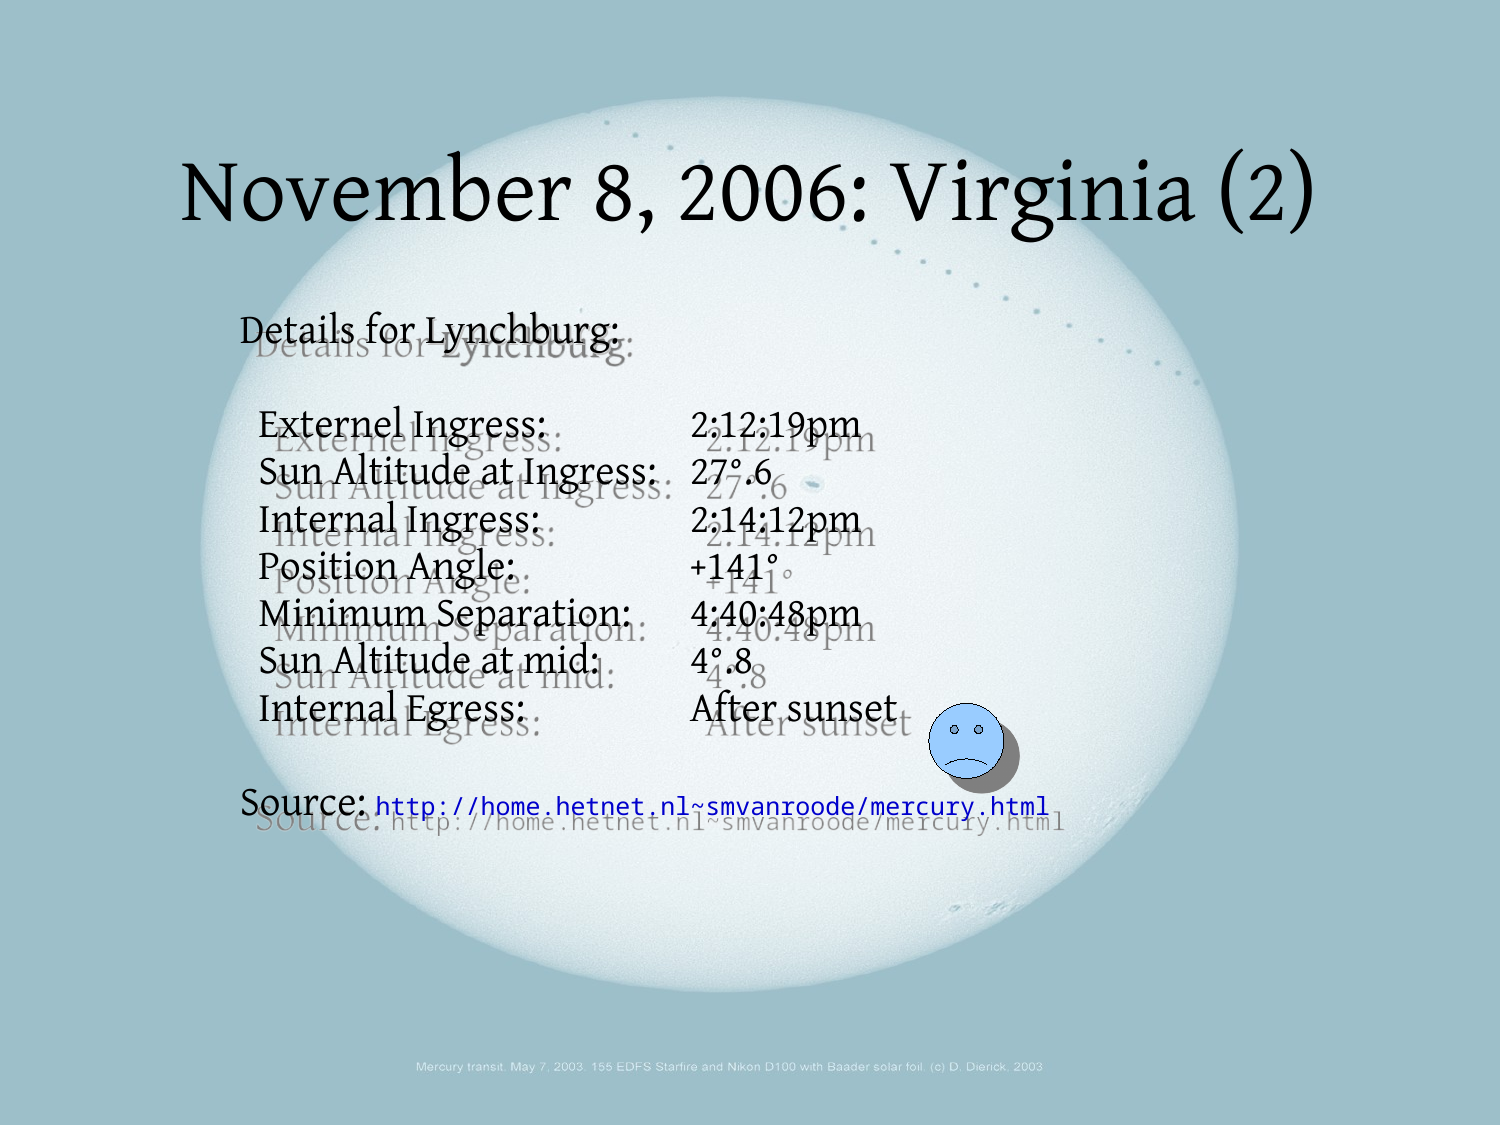

# November 8, 2006: Virginia (2)
Details for Lynchburg:
 Externel Ingress: 	2:12:19pm
 Sun Altitude at Ingress: 	27°.6
 Internal Ingress: 	2:14:12pm
 Position Angle:		+141°
 Minimum Separation:	4:40:48pm
 Sun Altitude at mid:	4°.8
 Internal Egress:		After sunset
Source: http://home.hetnet.nl~smvanroode/mercury.html